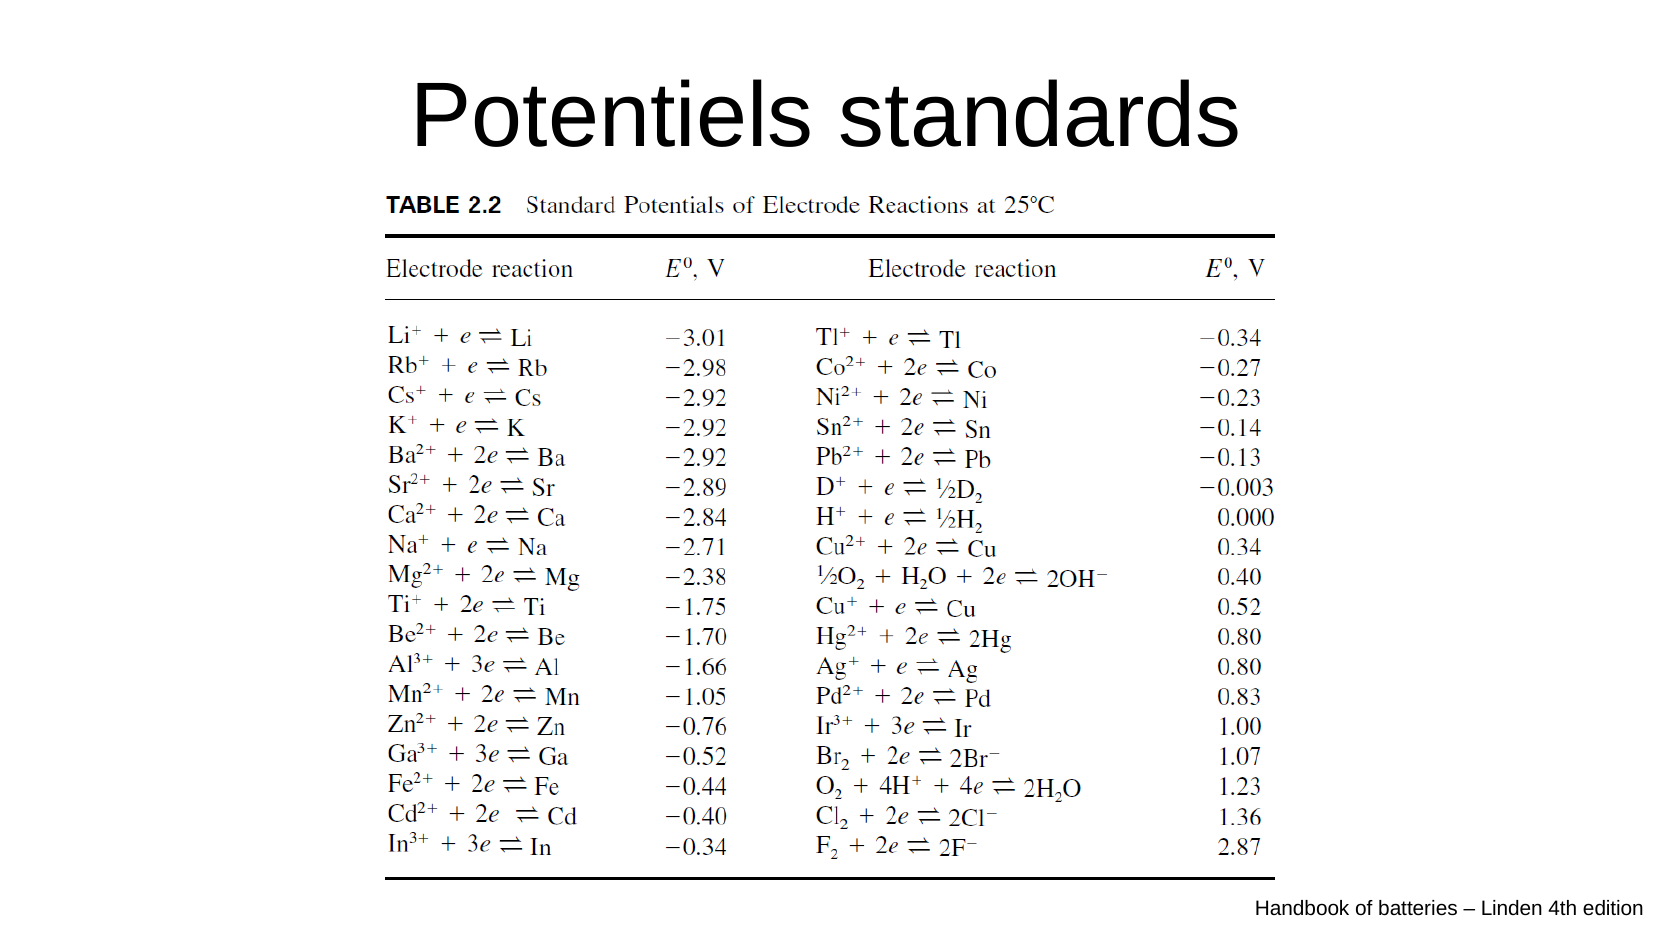

# Potentiels standards
Handbook of batteries – Linden 4th edition